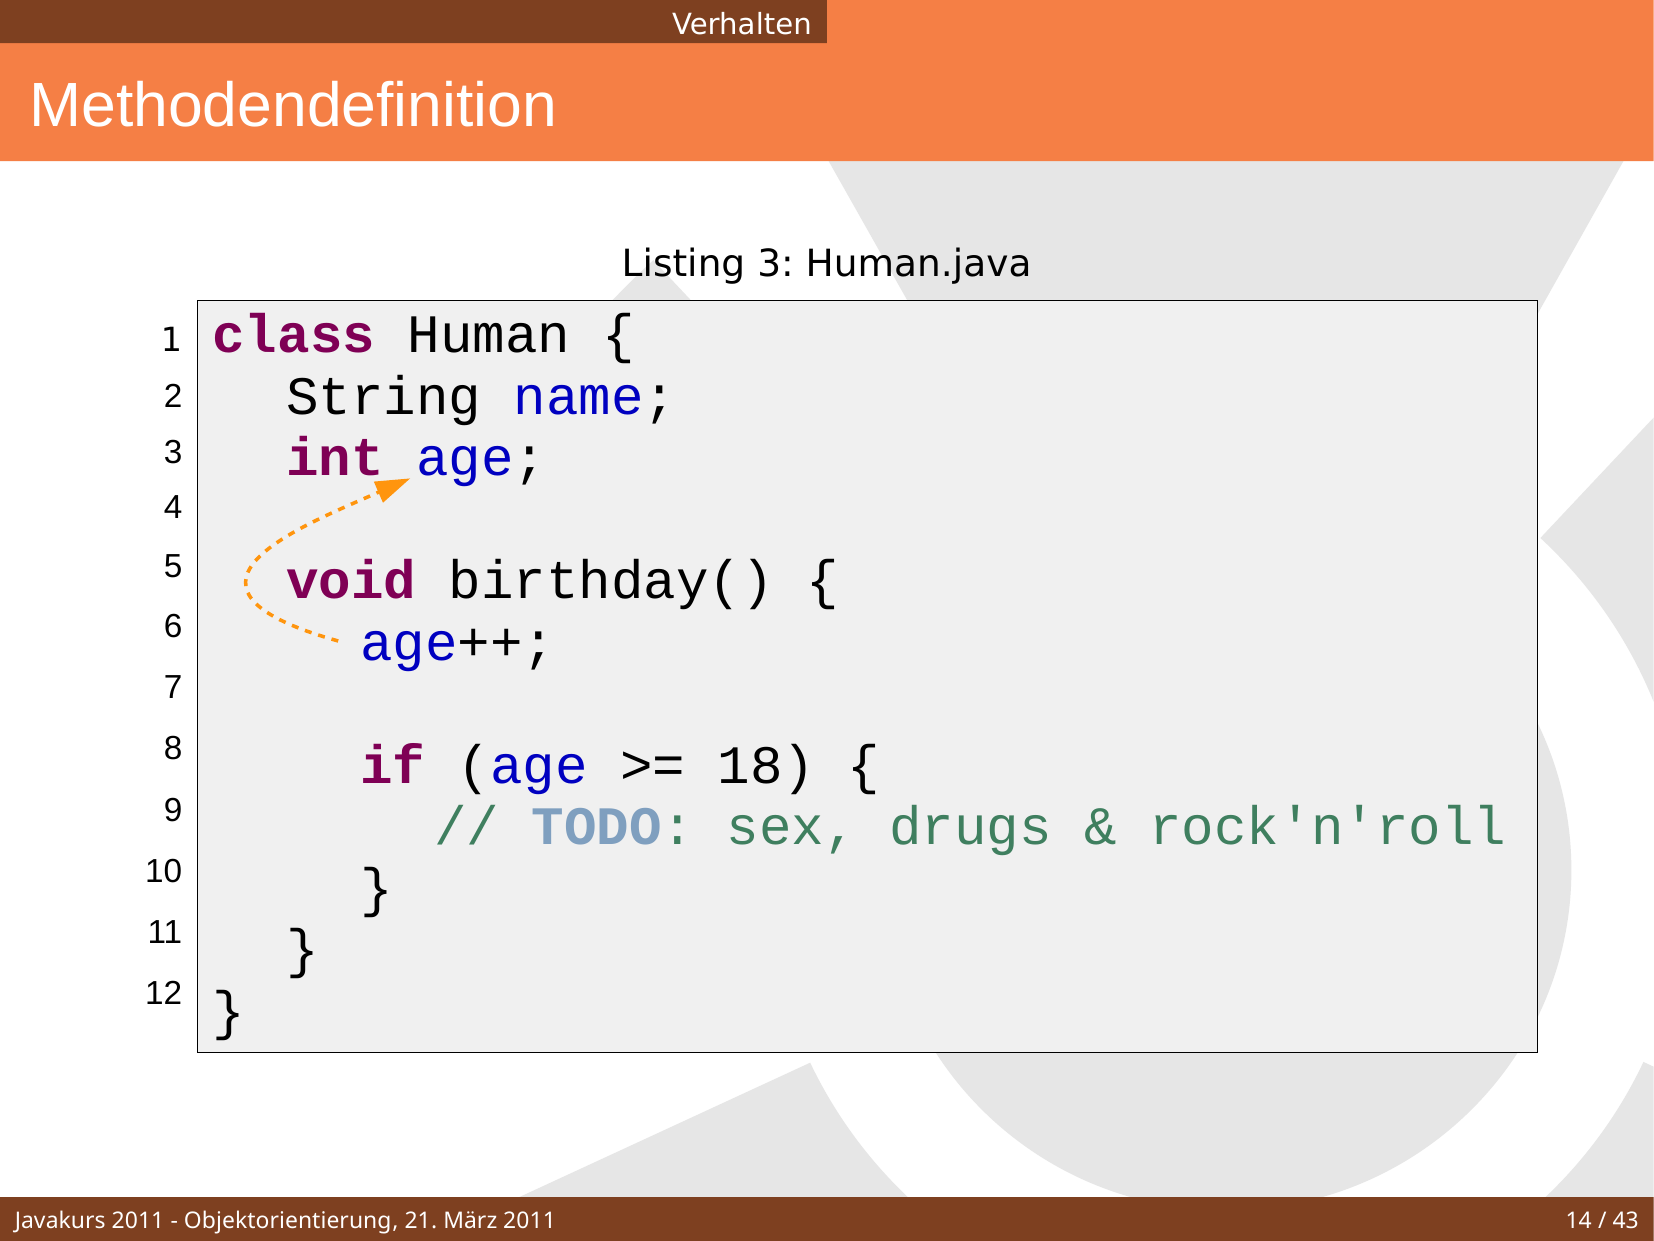

Verhalten
# Methodendefinition
Listing 3: Human.java
class Human {
	String name;
	int age;
	void birthday() {
		age++;
		if (age >= 18) {
			// TODO: sex, drugs & rock'n'roll
		}
	}
}
| 1 |
| --- |
| 2 |
| 3 |
| 4 |
| 5 |
| 6 |
| 7 |
| 8 |
| 9 |
| 10 |
| 11 |
| 12 |